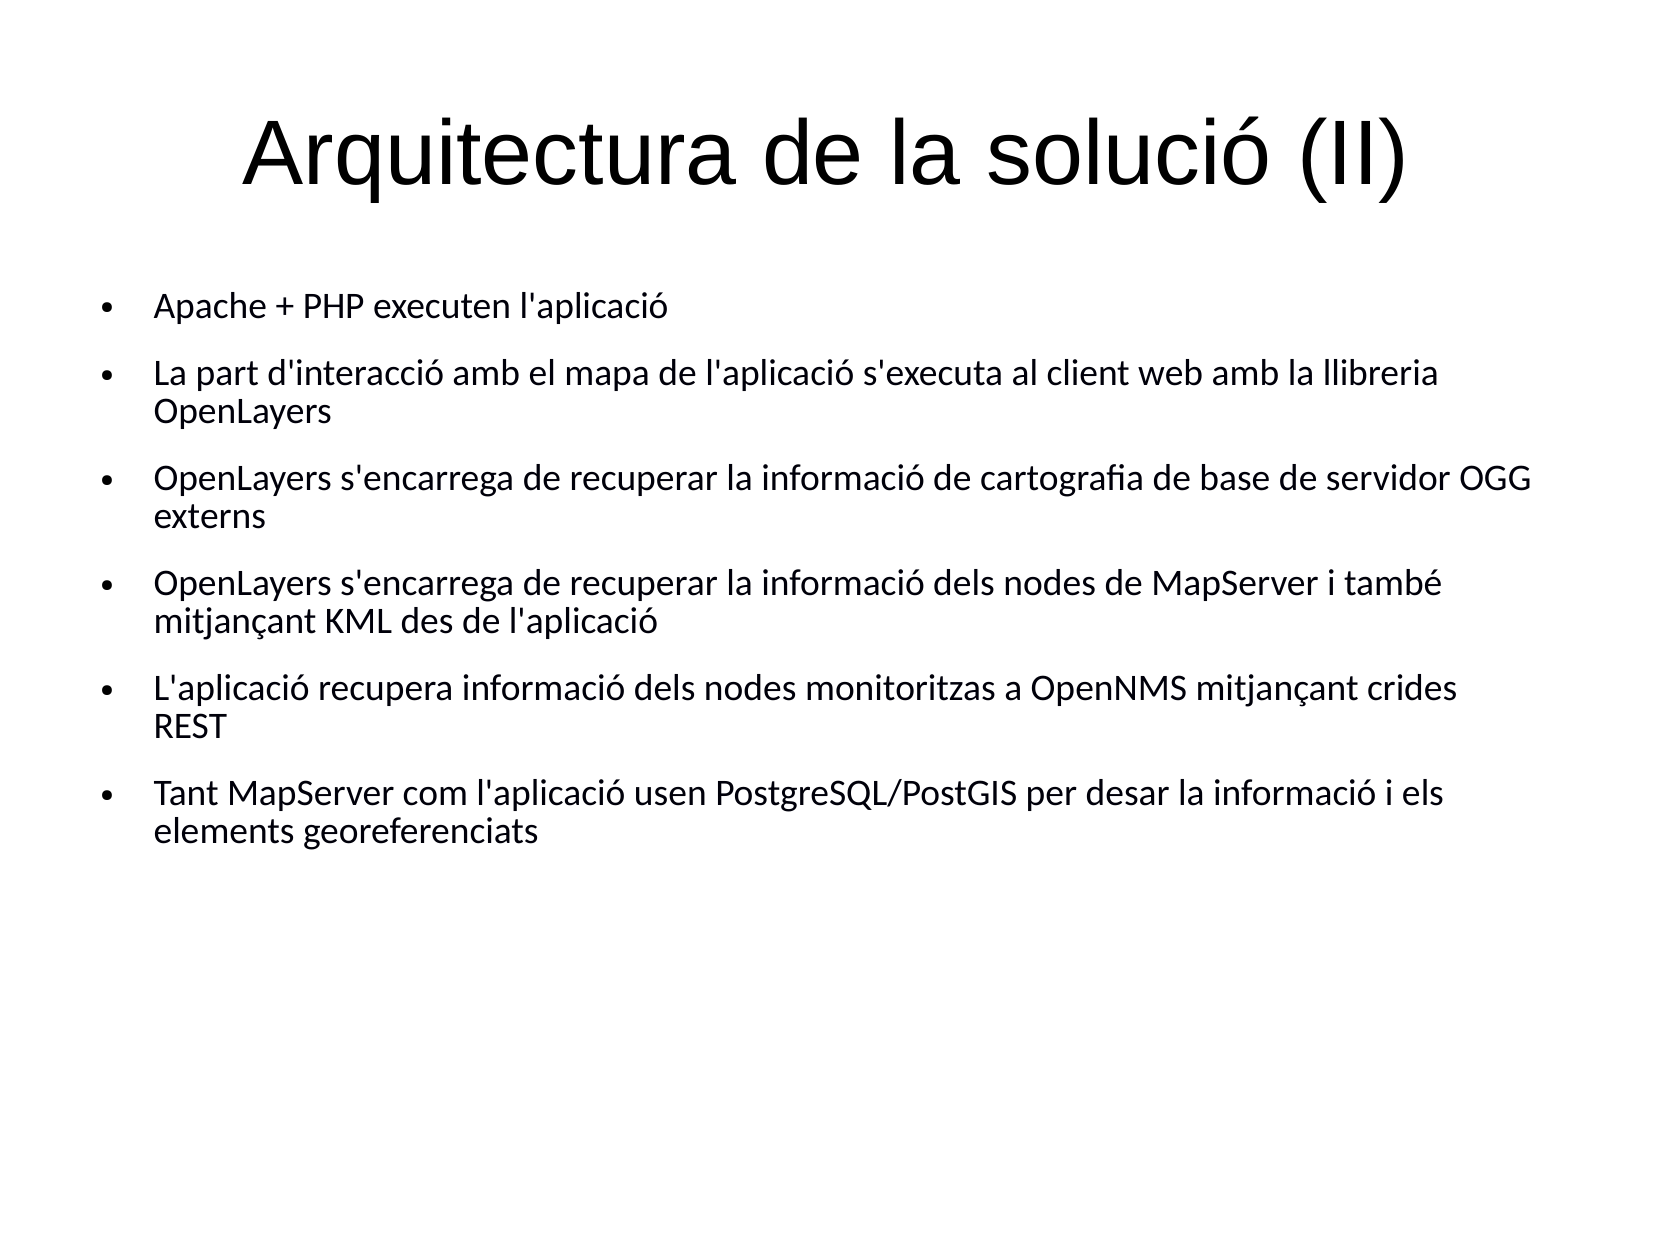

# Arquitectura de la solució (II)
Apache + PHP executen l'aplicació
La part d'interacció amb el mapa de l'aplicació s'executa al client web amb la llibreria OpenLayers
OpenLayers s'encarrega de recuperar la informació de cartografia de base de servidor OGG externs
OpenLayers s'encarrega de recuperar la informació dels nodes de MapServer i també mitjançant KML des de l'aplicació
L'aplicació recupera informació dels nodes monitoritzas a OpenNMS mitjançant crides REST
Tant MapServer com l'aplicació usen PostgreSQL/PostGIS per desar la informació i els elements georeferenciats